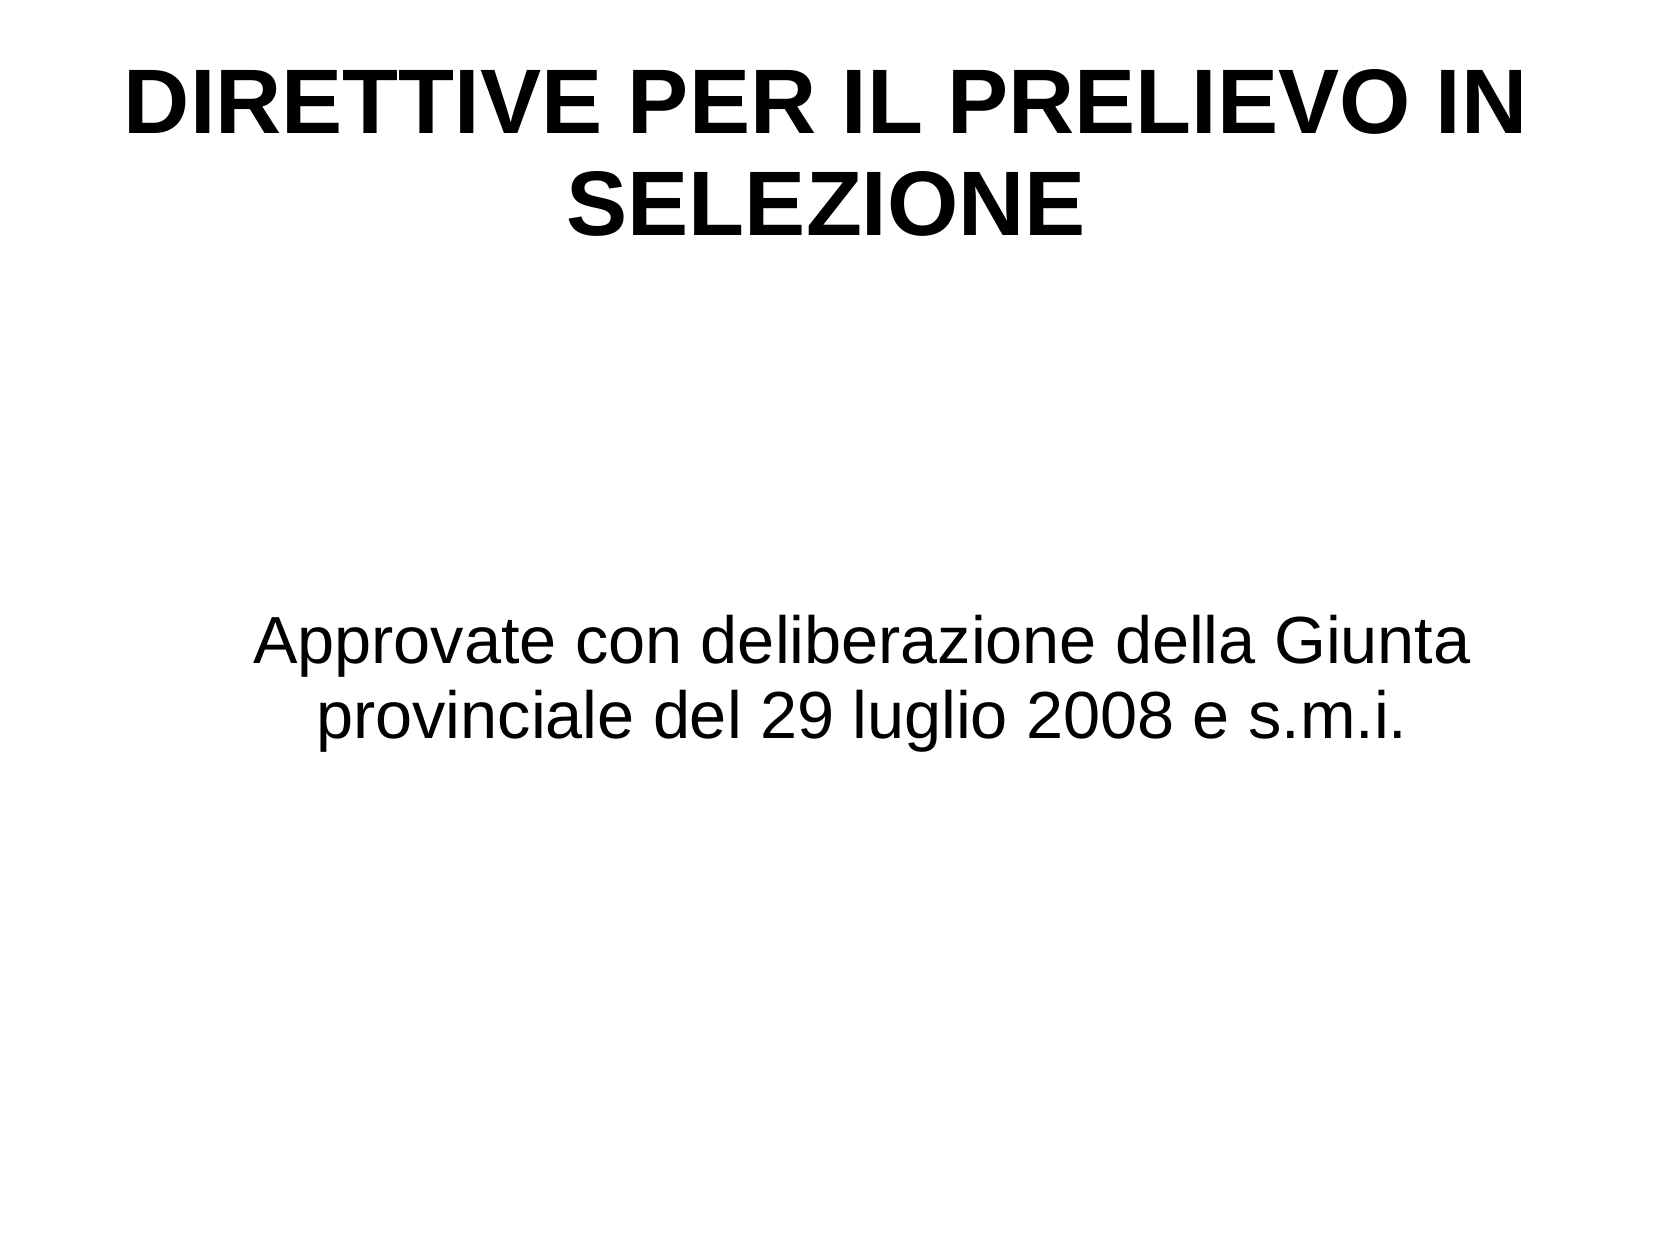

# DIRETTIVE PER IL PRELIEVO IN SELEZIONE
Approvate con deliberazione della Giunta provinciale del 29 luglio 2008 e s.m.i.